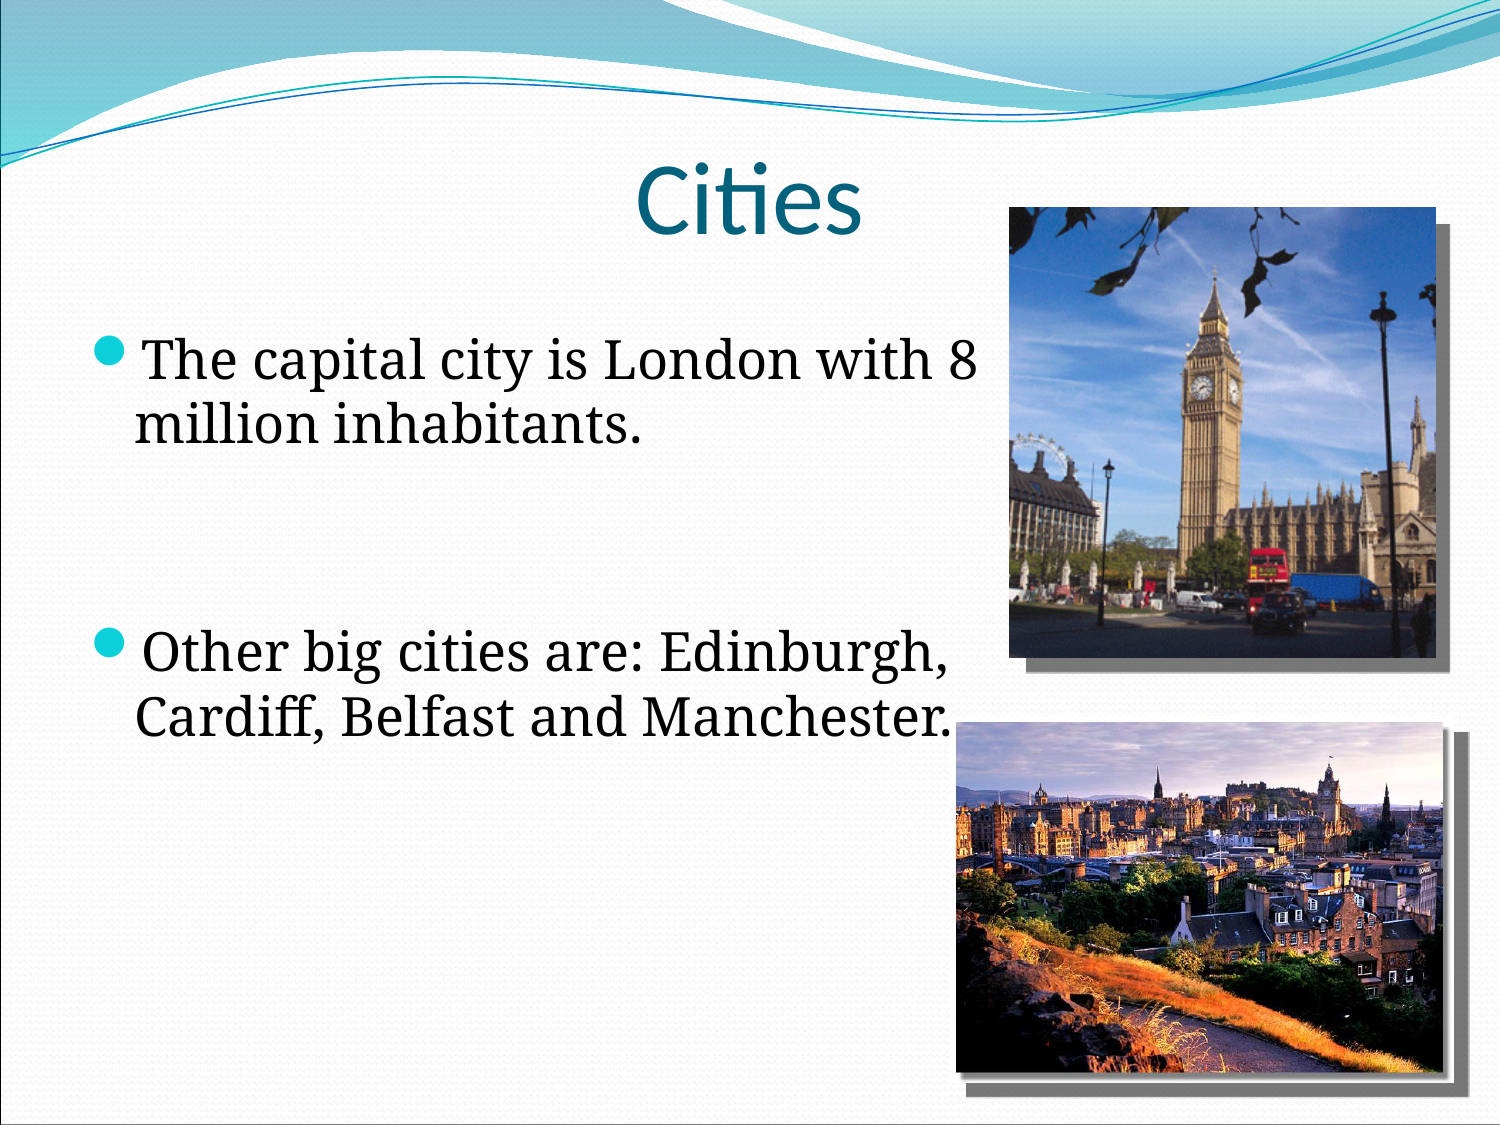

# Cities
The capital city is London with 8 million inhabitants.
Other big cities are: Edinburgh, Cardiff, Belfast and Manchester.